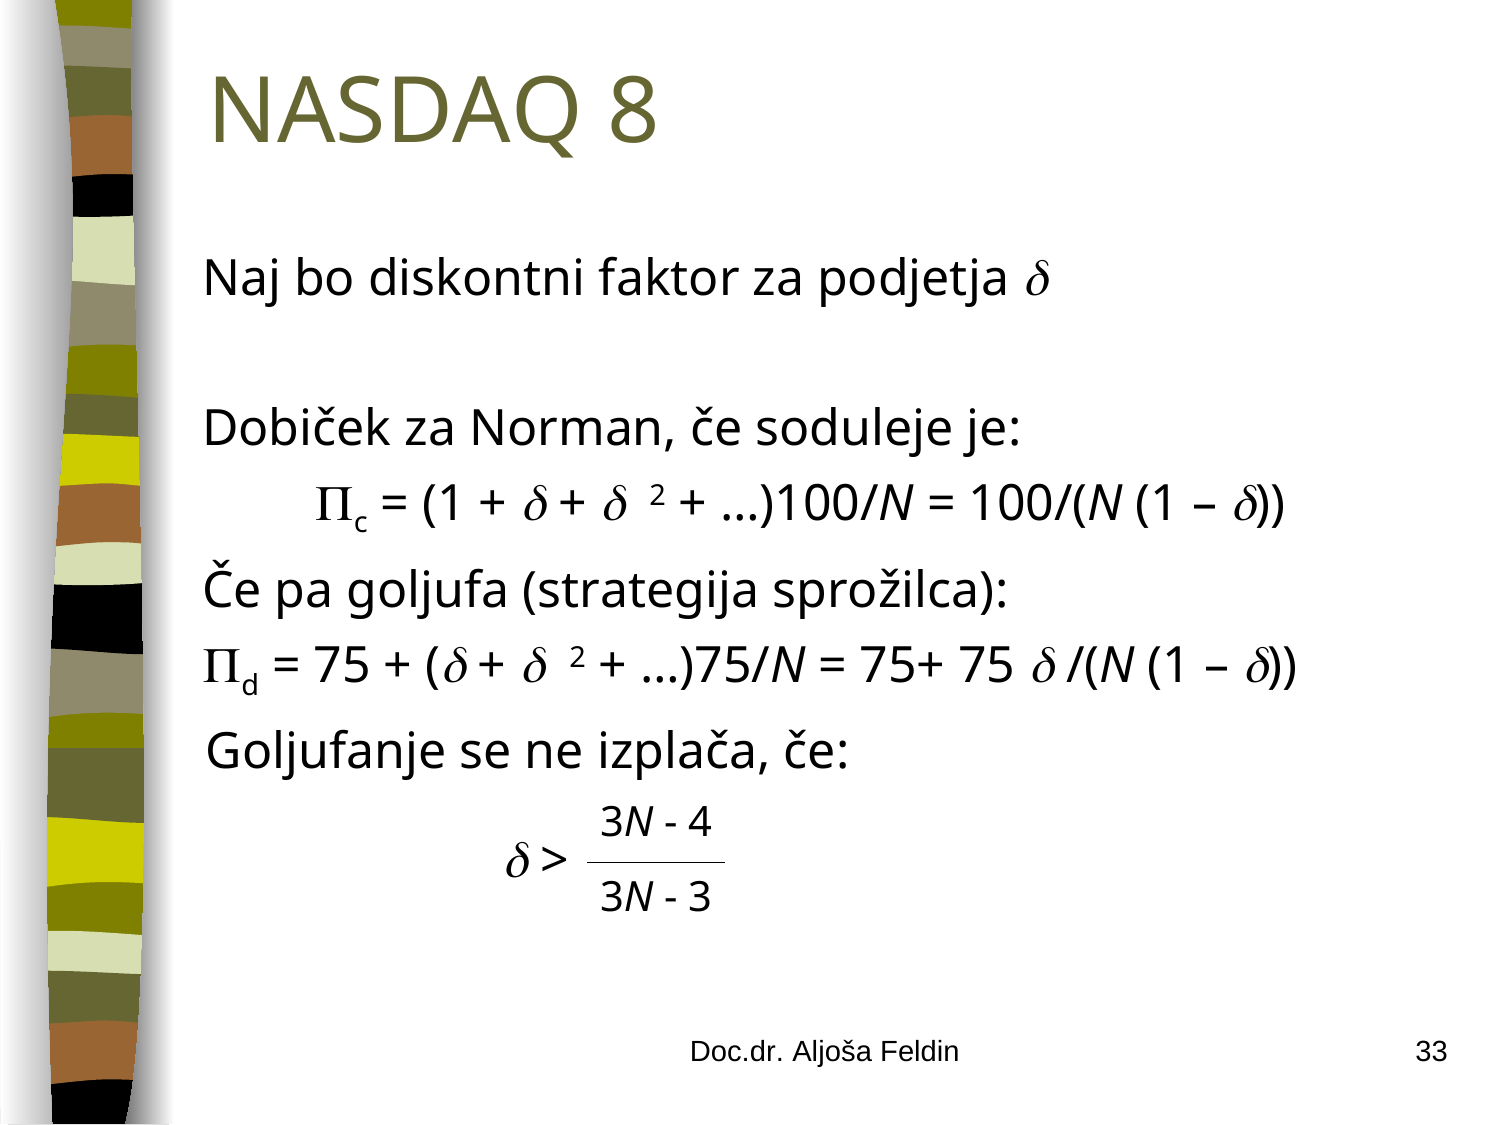

# NASDAQ 8
Naj bo diskontni faktor za podjetja 
Dobiček za Norman, če soduleje je:
c = (1 +  + 2 + …)100/N = 100/(N (1 – ))
Če pa goljufa (strategija sprožilca):
d = 75 + ( + 2 + …)75/N = 75+ 75  /(N (1 – ))
Goljufanje se ne izplača, če:
3N - 4
3N - 3
 >
Doc.dr. Aljoša Feldin